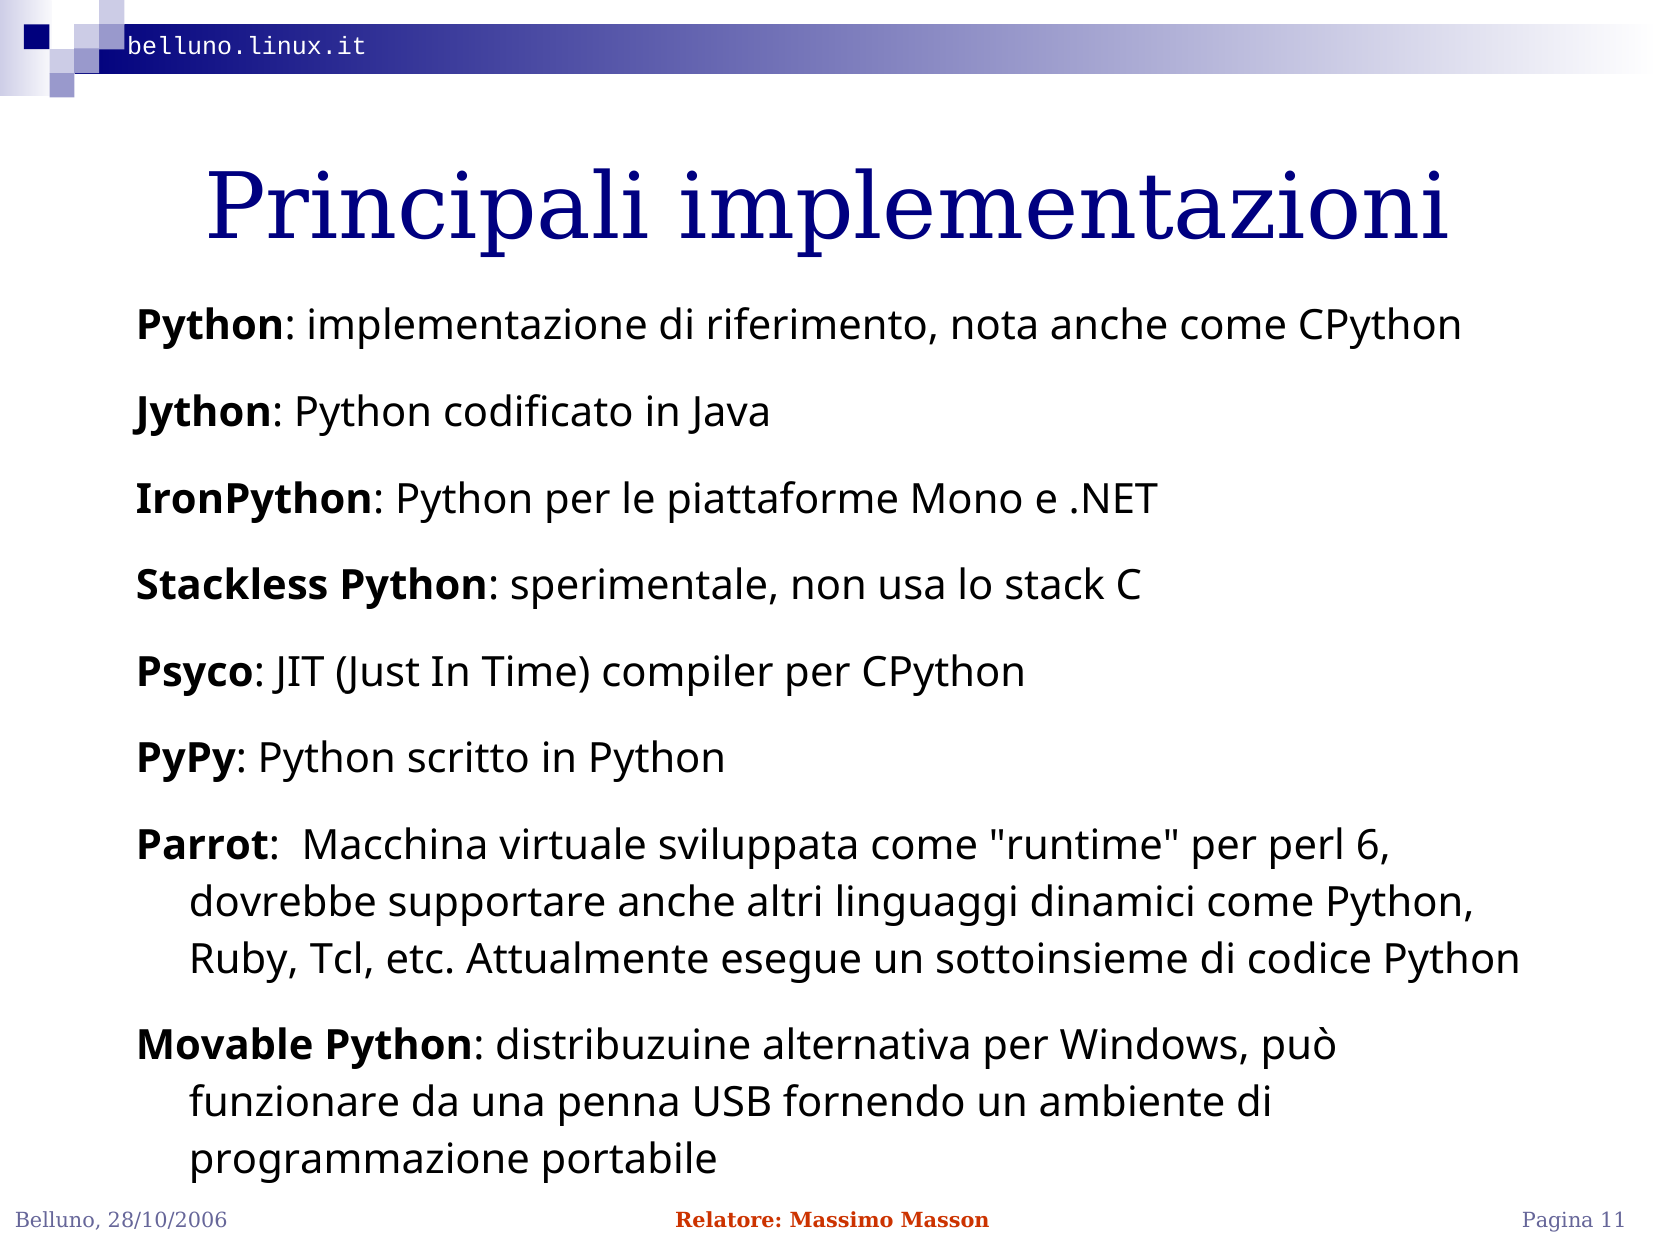

# Principali implementazioni
Python: implementazione di riferimento, nota anche come CPython
Jython: Python codificato in Java
IronPython: Python per le piattaforme Mono e .NET
Stackless Python: sperimentale, non usa lo stack C
Psyco: JIT (Just In Time) compiler per CPython
PyPy: Python scritto in Python
Parrot: Macchina virtuale sviluppata come "runtime" per perl 6, dovrebbe supportare anche altri linguaggi dinamici come Python, Ruby, Tcl, etc. Attualmente esegue un sottoinsieme di codice Python
Movable Python: distribuzuine alternativa per Windows, può funzionare da una penna USB fornendo un ambiente di programmazione portabile